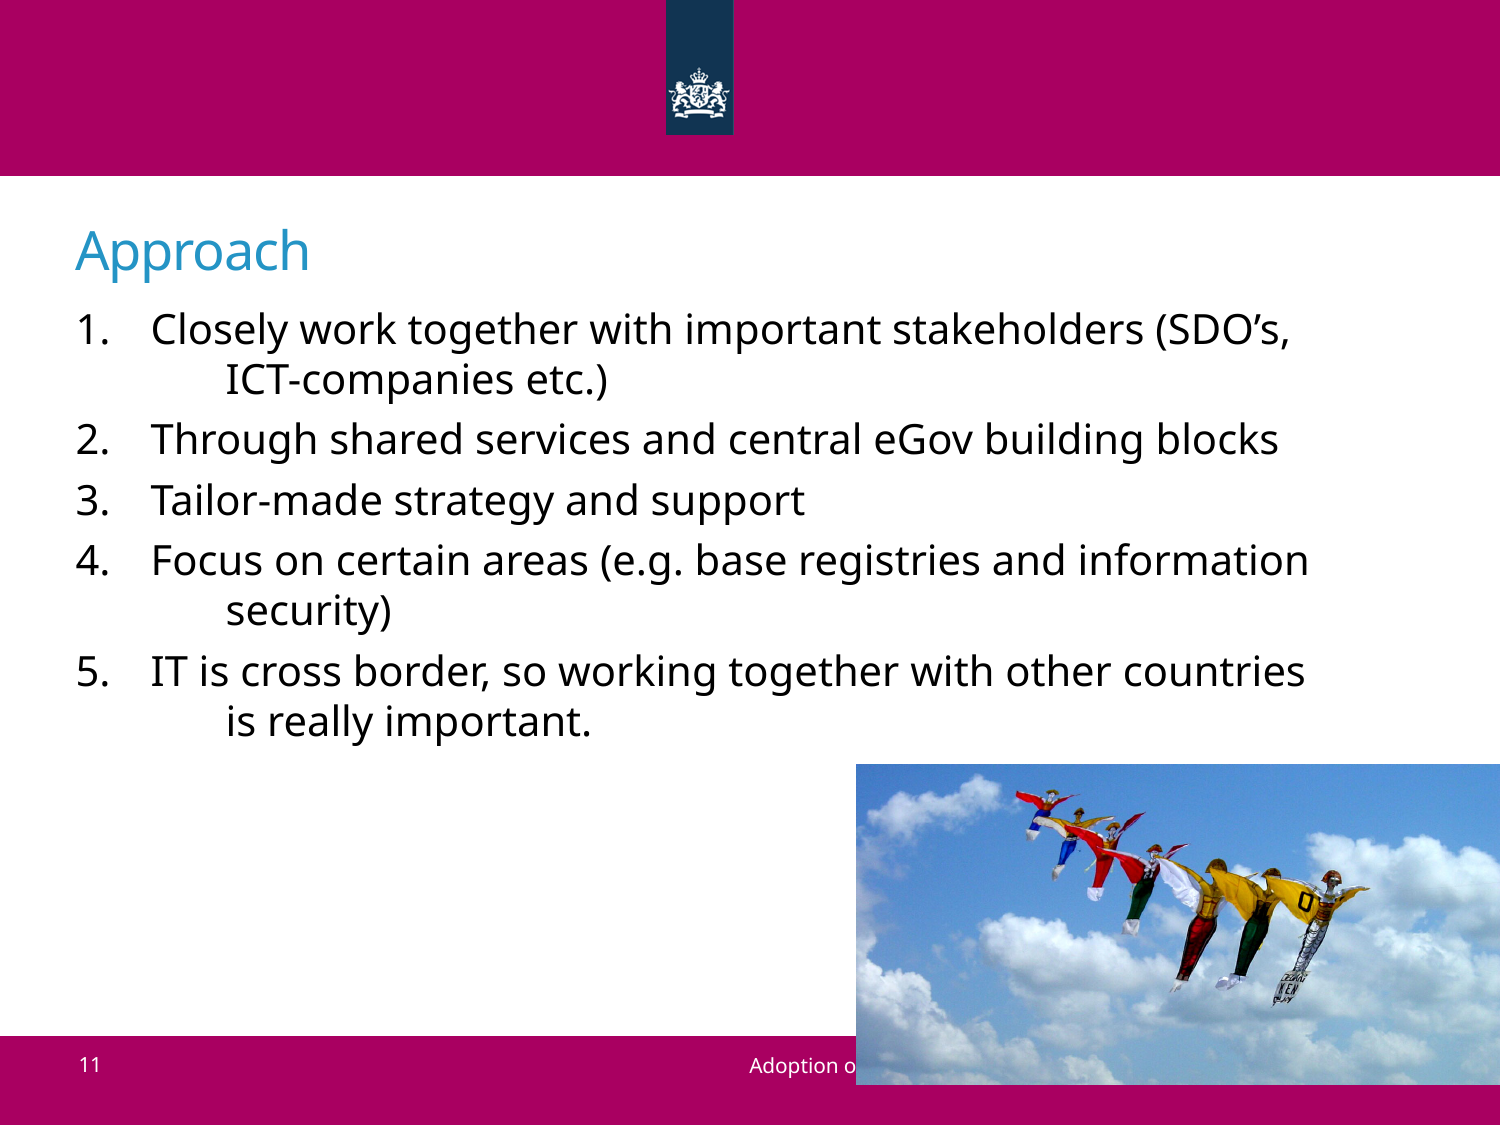

# Approach
Closely work together with important stakeholders (SDO’s, ICT-companies etc.)
Through shared services and central eGov building blocks
Tailor-made strategy and support
Focus on certain areas (e.g. base registries and information security)
IT is cross border, so working together with other countries is really important.
Adoption of open standards in NL